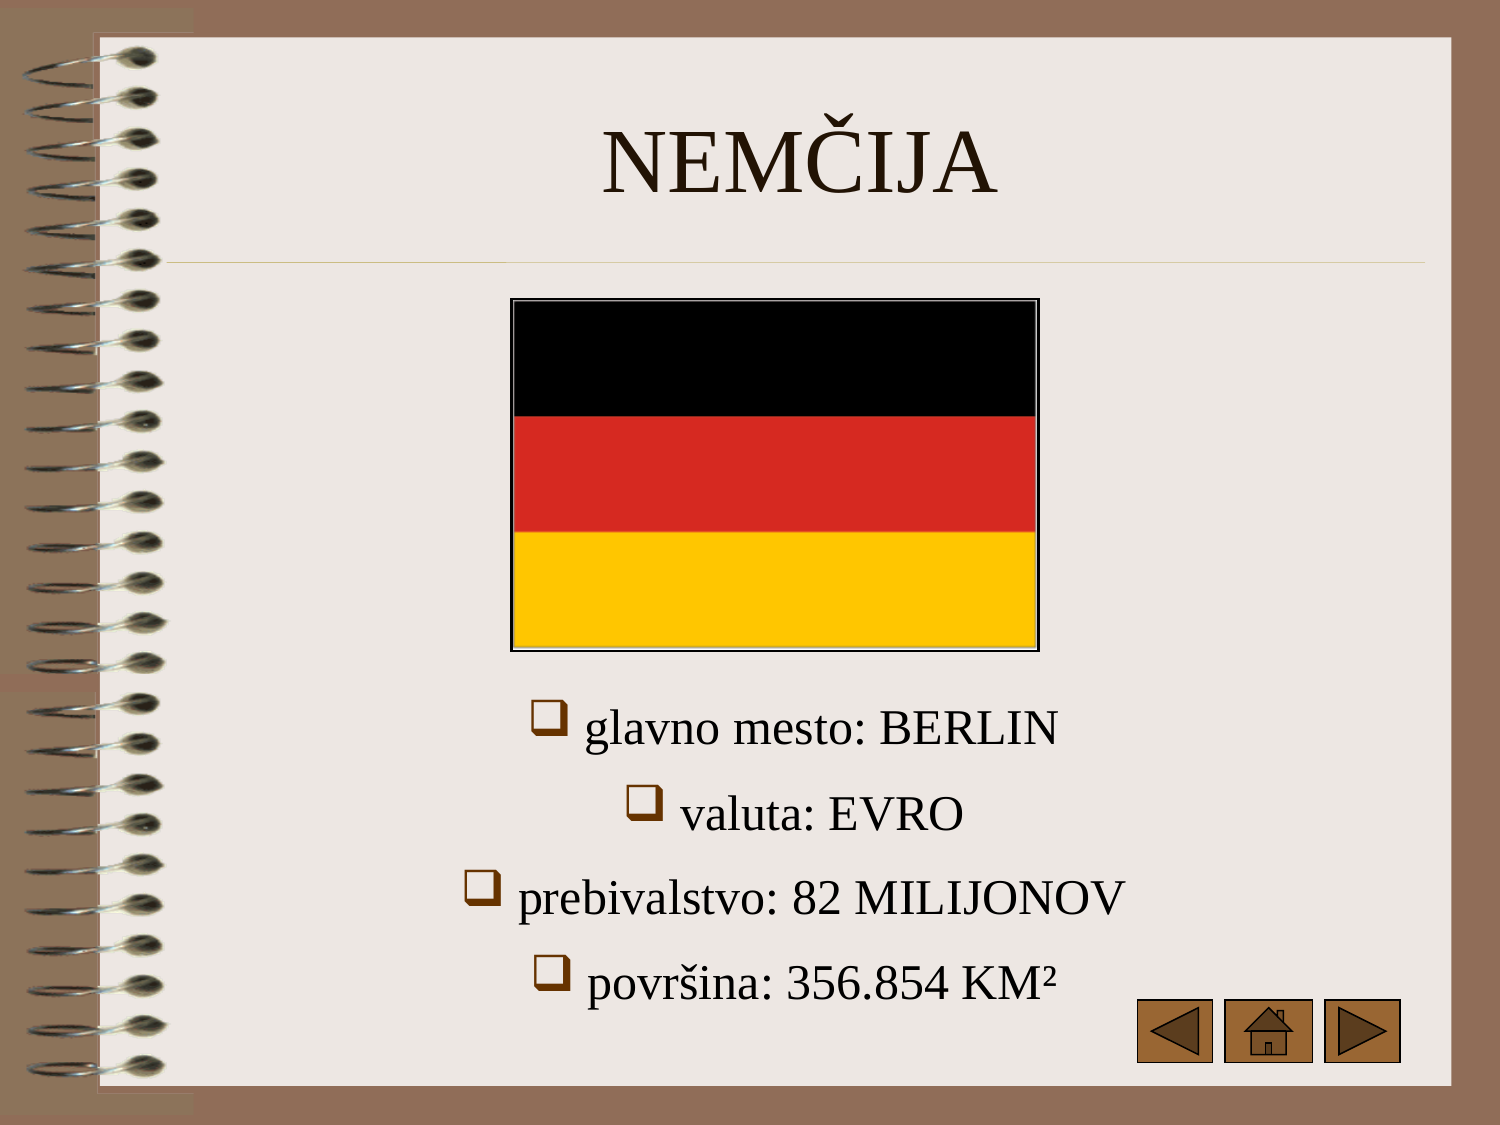

# NEMČIJA
 glavno mesto: BERLIN
 valuta: EVRO
 prebivalstvo: 82 MILIJONOV
 površina: 356.854 KM²